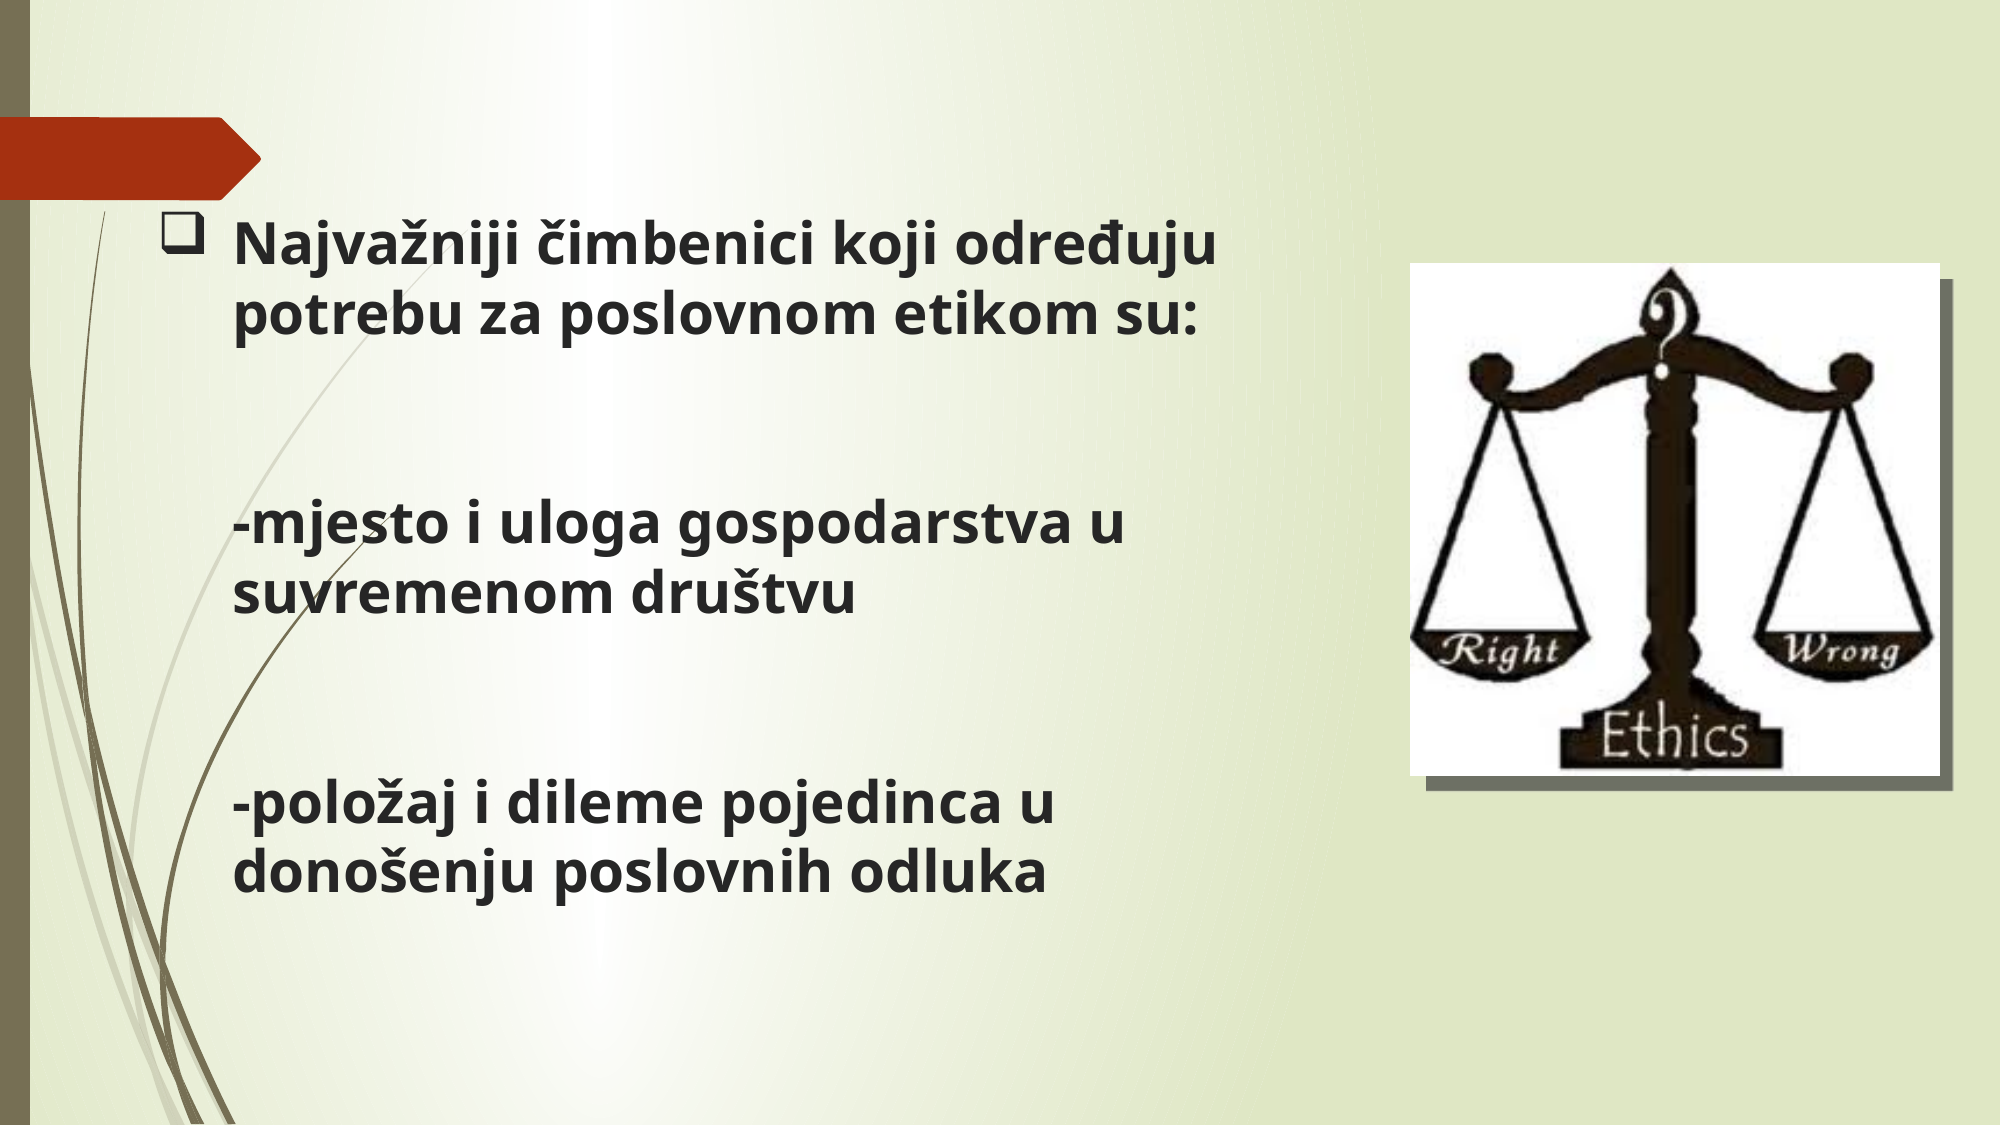

# Najvažniji čimbenici koji određuju potrebu za poslovnom etikom su: -mjesto i uloga gospodarstva u suvremenom društvu -položaj i dileme pojedinca u donošenju poslovnih odluka